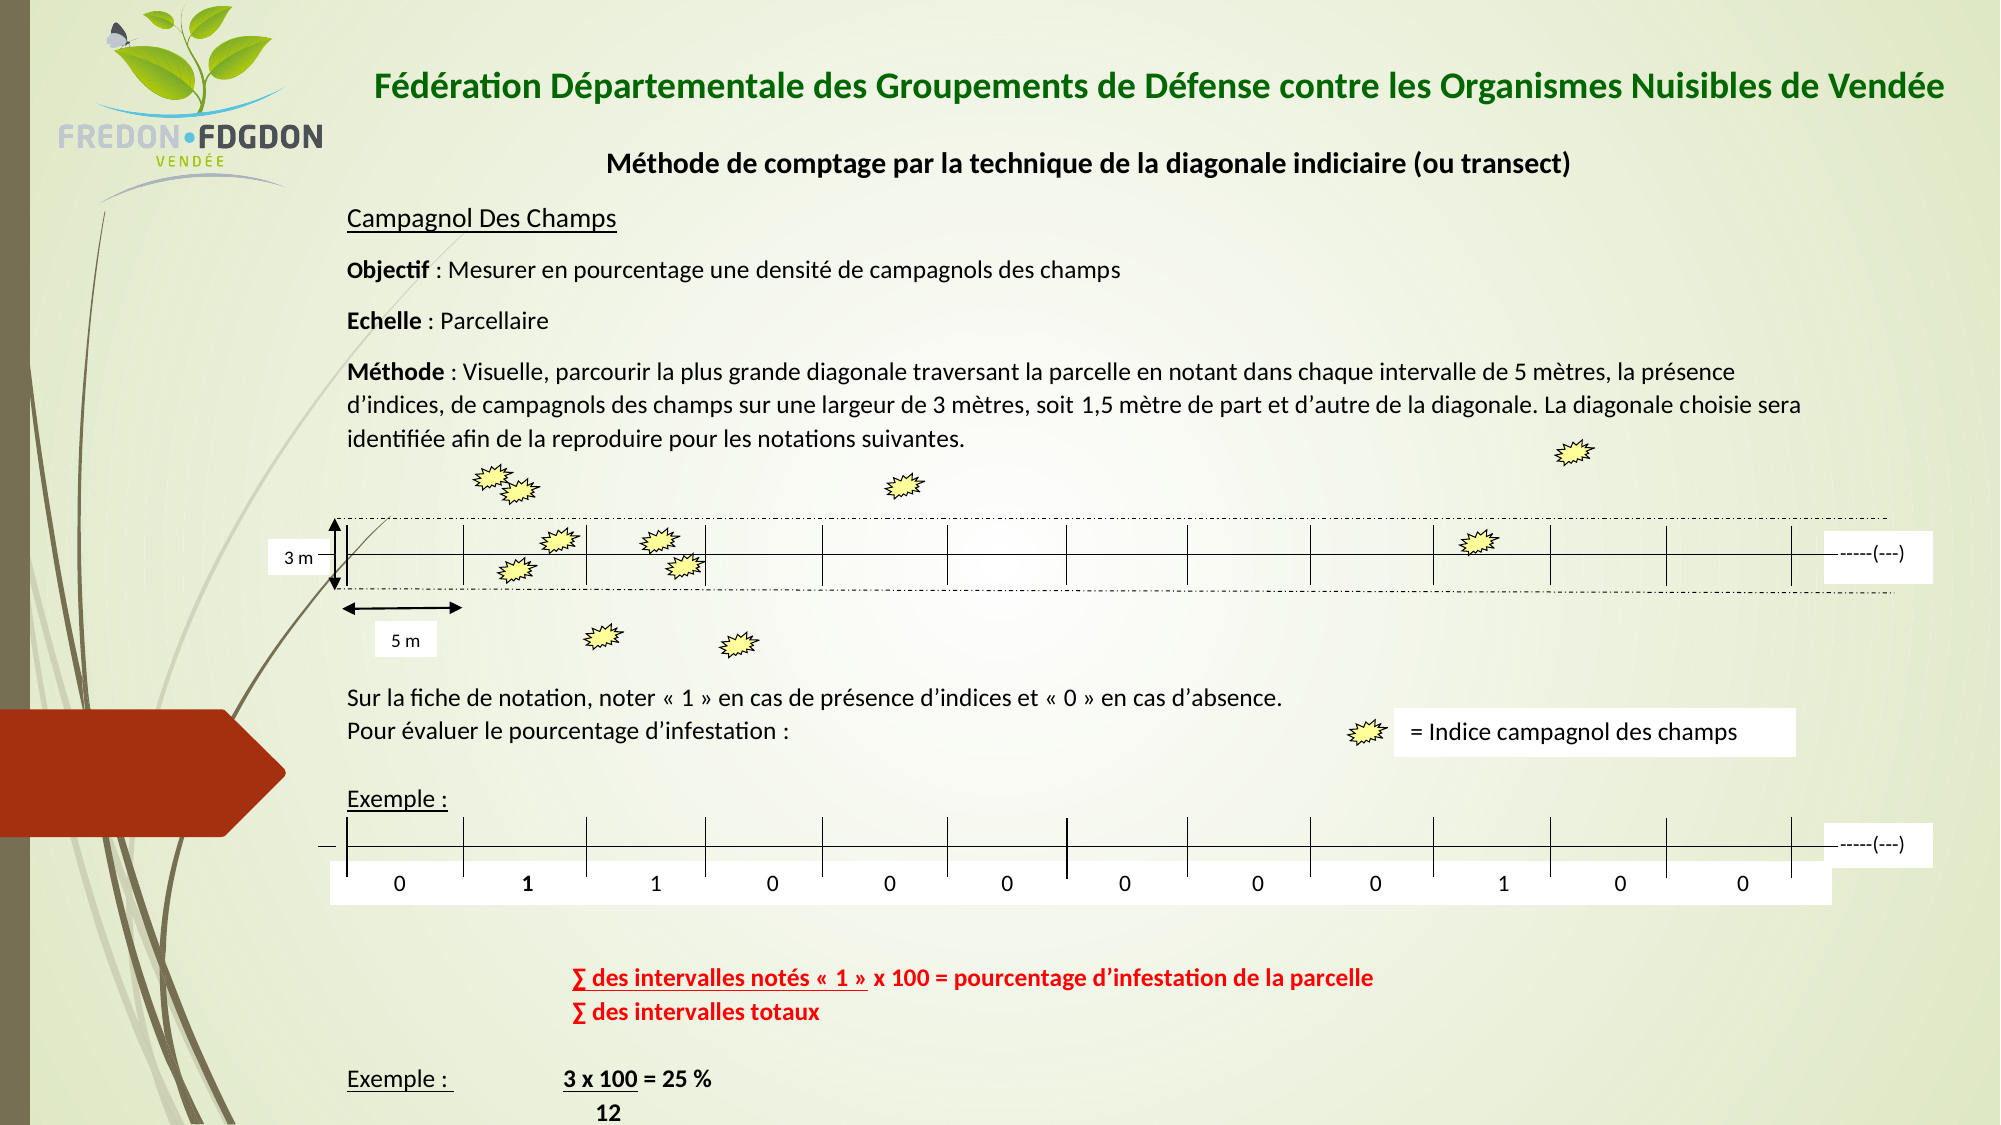

Fédération Départementale des Groupements de Défense contre les Organismes Nuisibles de Vendée